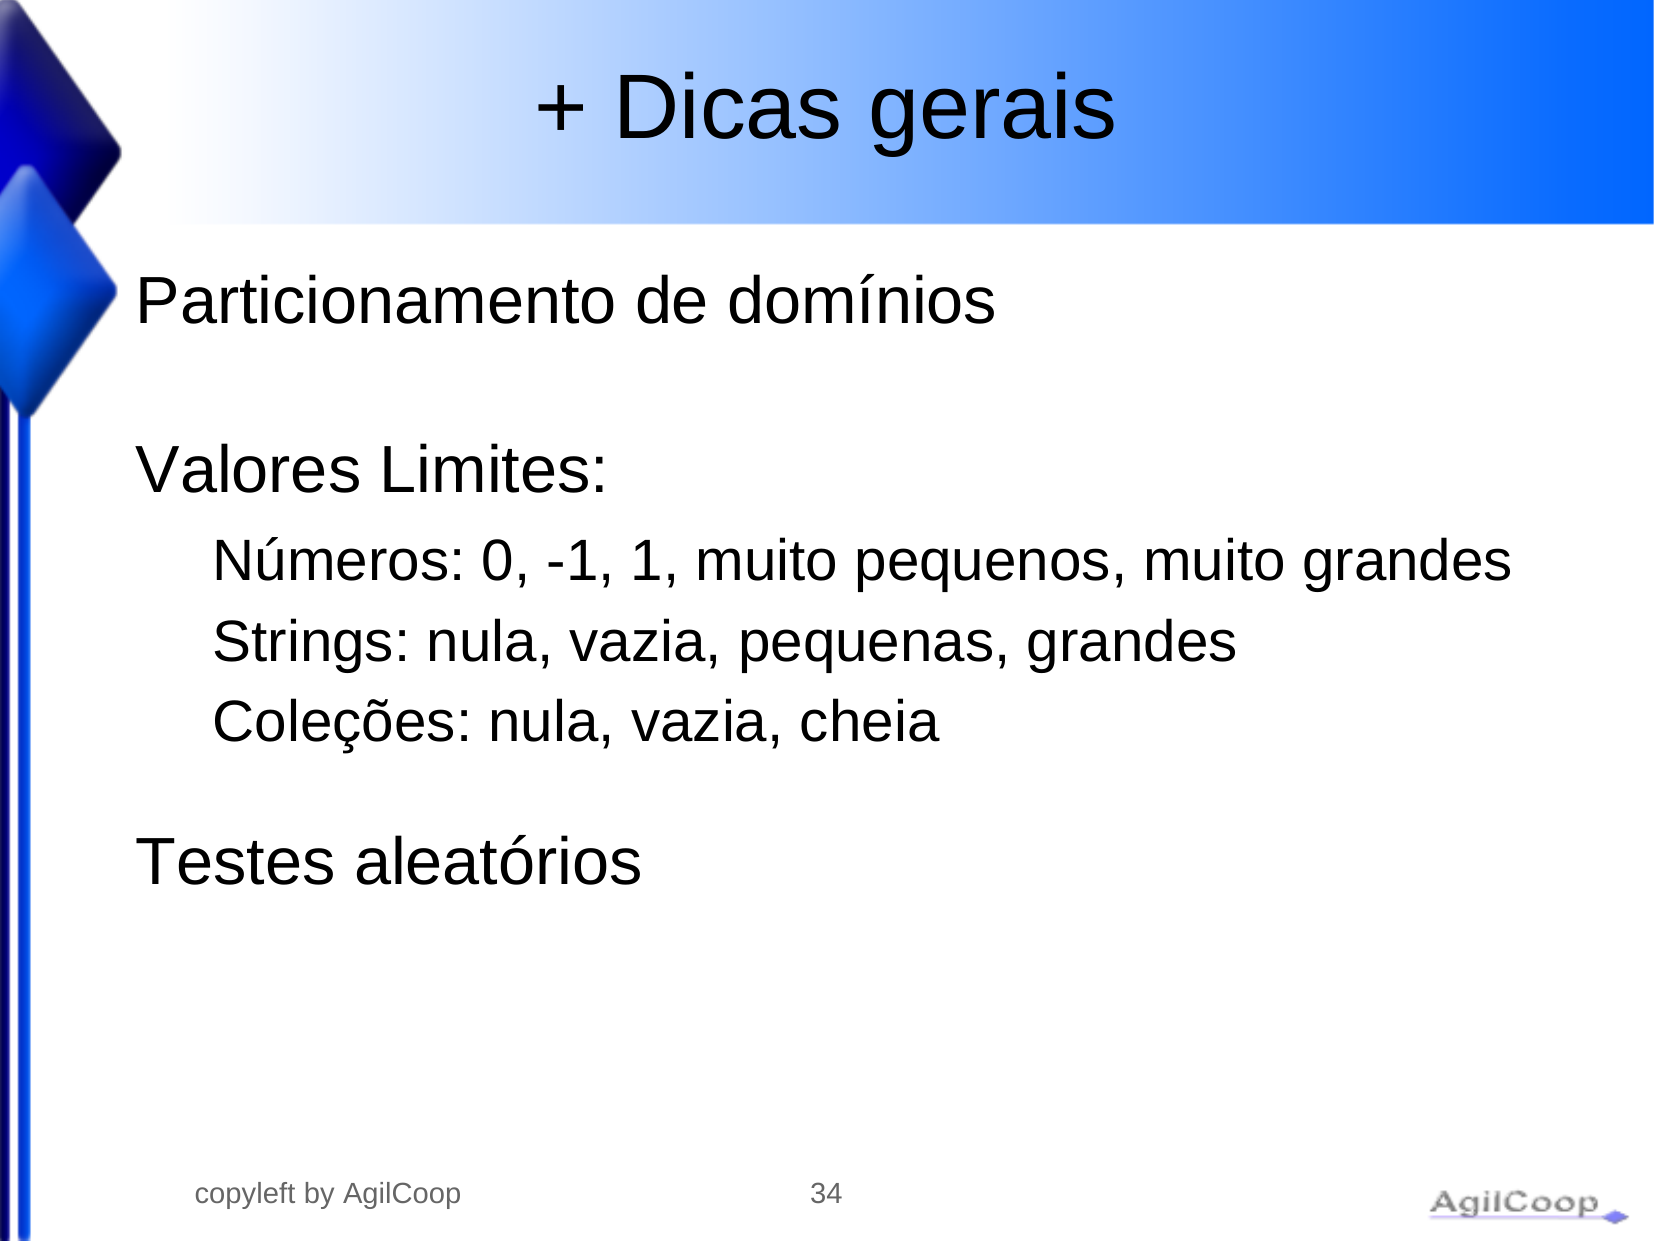

# + Dicas gerais
Particionamento de domínios
Valores Limites:
Números: 0, -1, 1, muito pequenos, muito grandes
Strings: nula, vazia, pequenas, grandes
Coleções: nula, vazia, cheia
Testes aleatórios
copyleft by AgilCoop
34